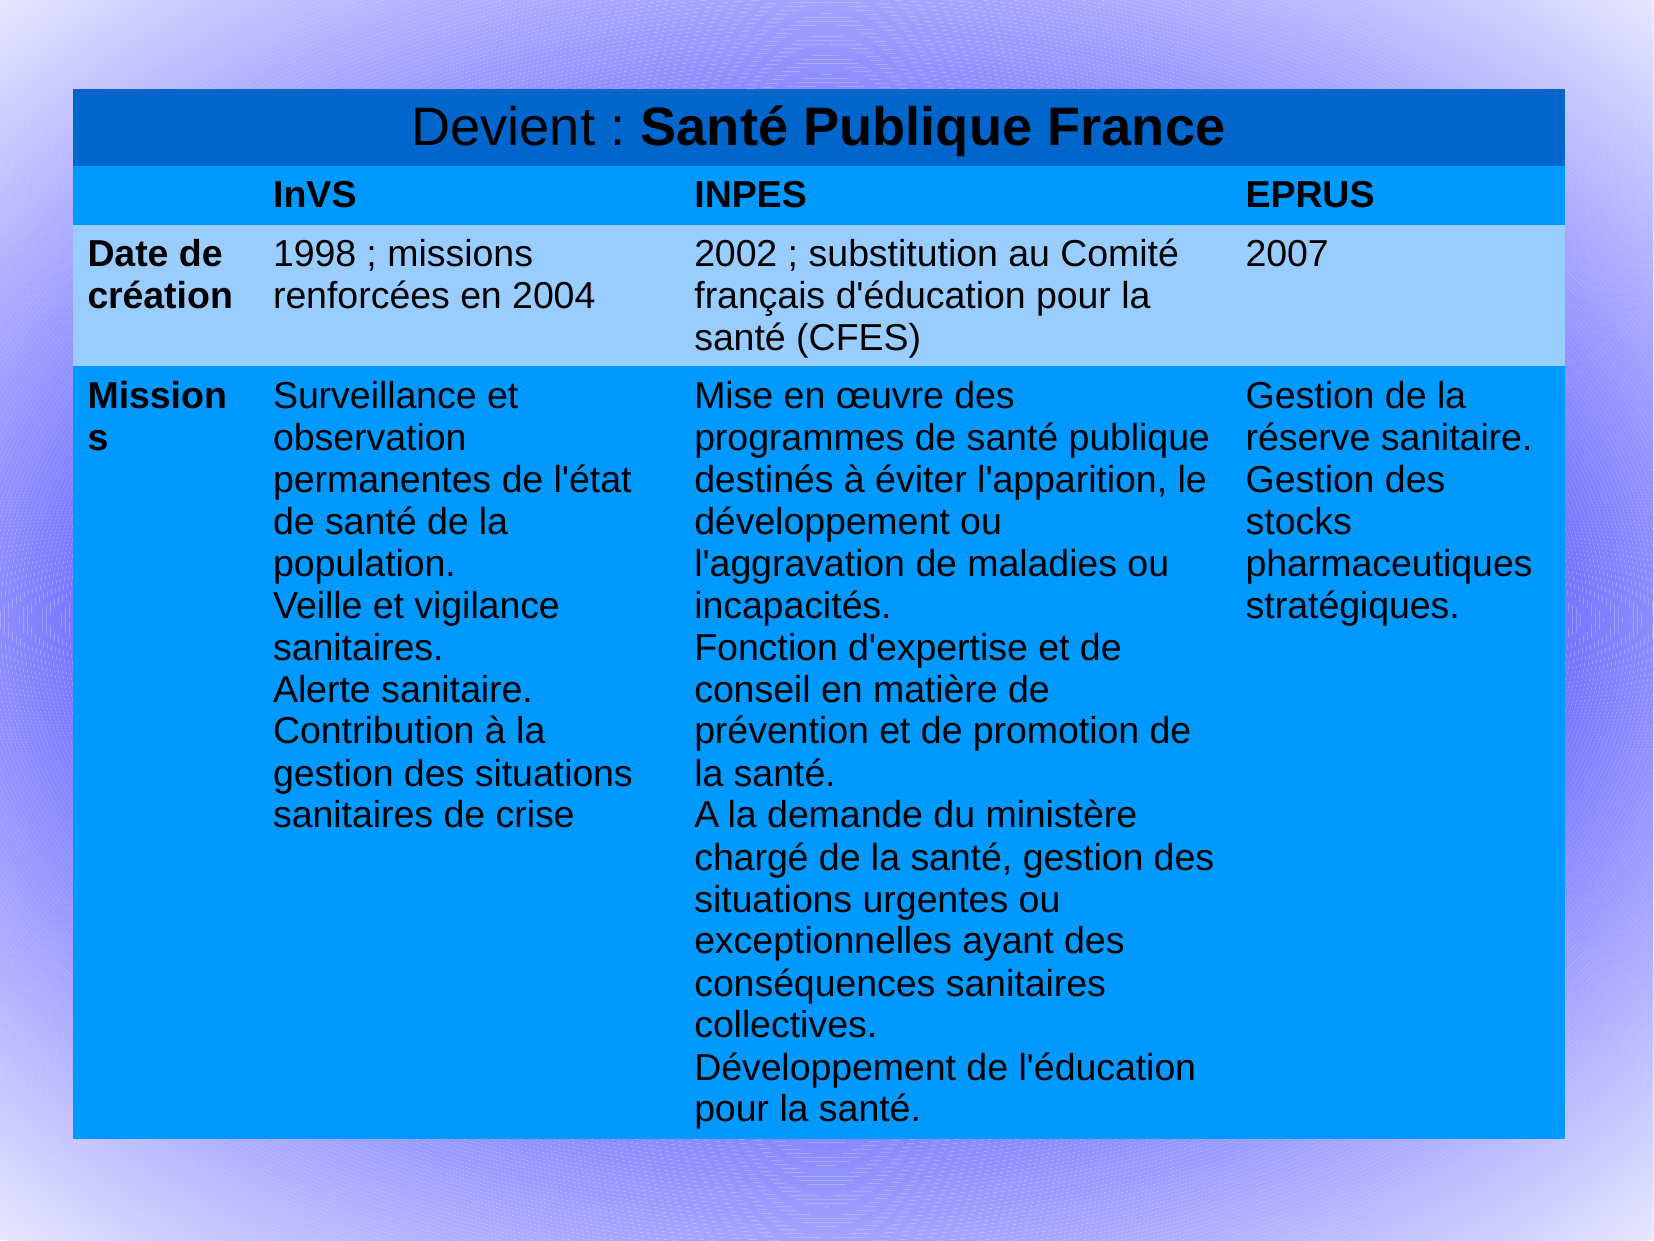

| Devient : Santé Publique France | | | |
| --- | --- | --- | --- |
| | InVS | INPES | EPRUS |
| Date de création | 1998 ; missions renforcées en 2004 | 2002 ; substitution au Comité français d'éducation pour la santé (CFES) | 2007 |
| Missions | Surveillance et observation permanentes de l'état de santé de la population. Veille et vigilance sanitaires. Alerte sanitaire. Contribution à la gestion des situations sanitaires de crise | Mise en œuvre des programmes de santé publique destinés à éviter l'apparition, le développement ou l'aggravation de maladies ou incapacités. Fonction d'expertise et de conseil en matière de prévention et de promotion de la santé. A la demande du ministère chargé de la santé, gestion des situations urgentes ou exceptionnelles ayant des conséquences sanitaires collectives. Développement de l'éducation pour la santé. | Gestion de la réserve sanitaire. Gestion des stocks pharmaceutiques stratégiques. |